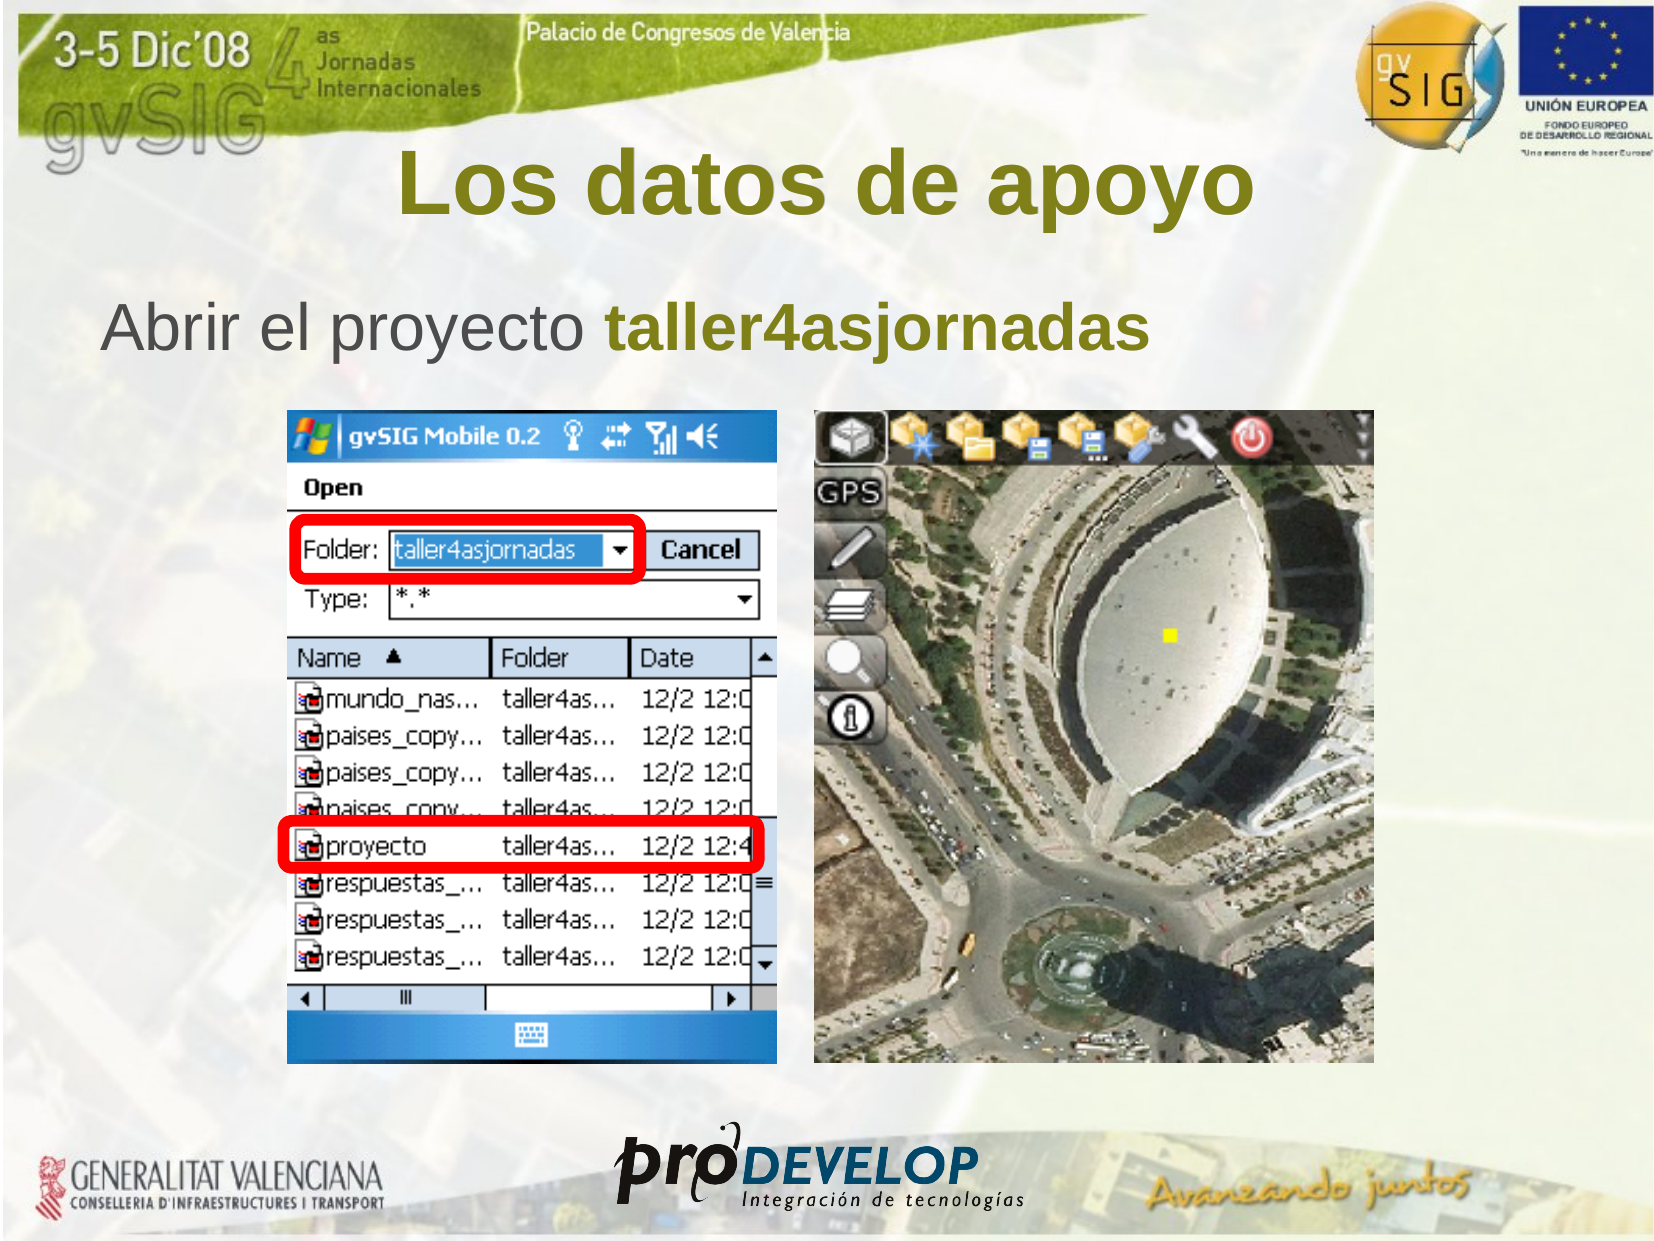

# Los datos de apoyo
Abrir el proyecto taller4asjornadas